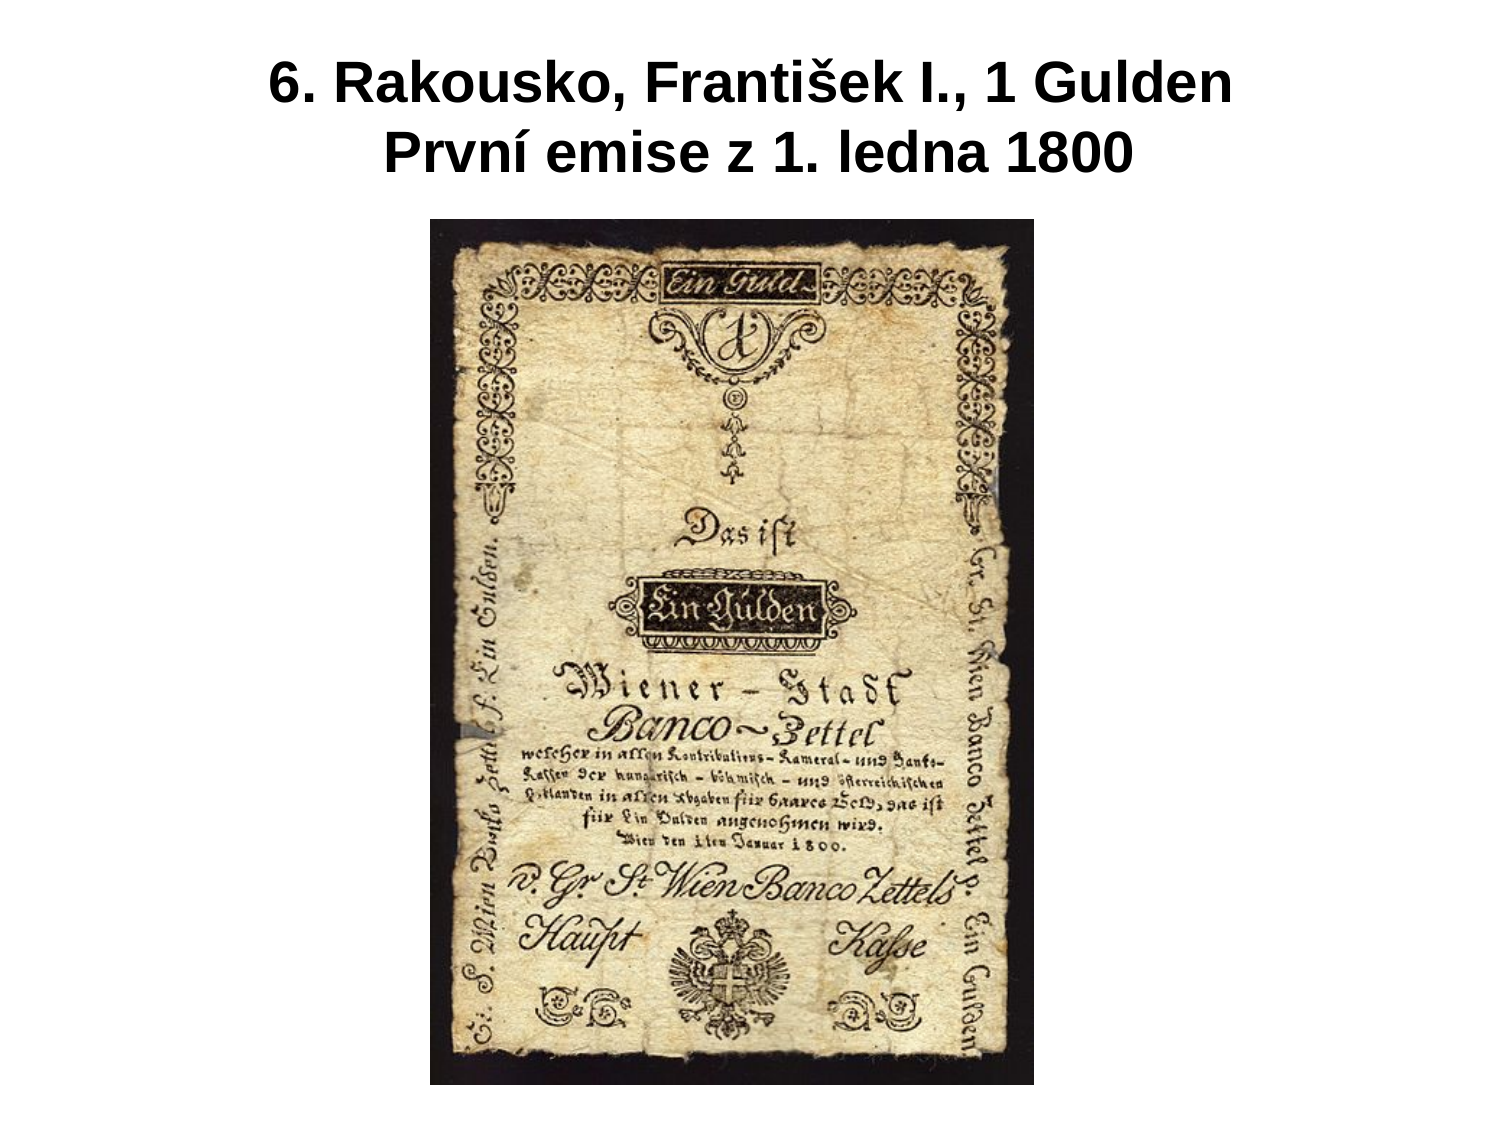

# 6. Rakousko, František I., 1 Gulden První emise z 1. ledna 1800